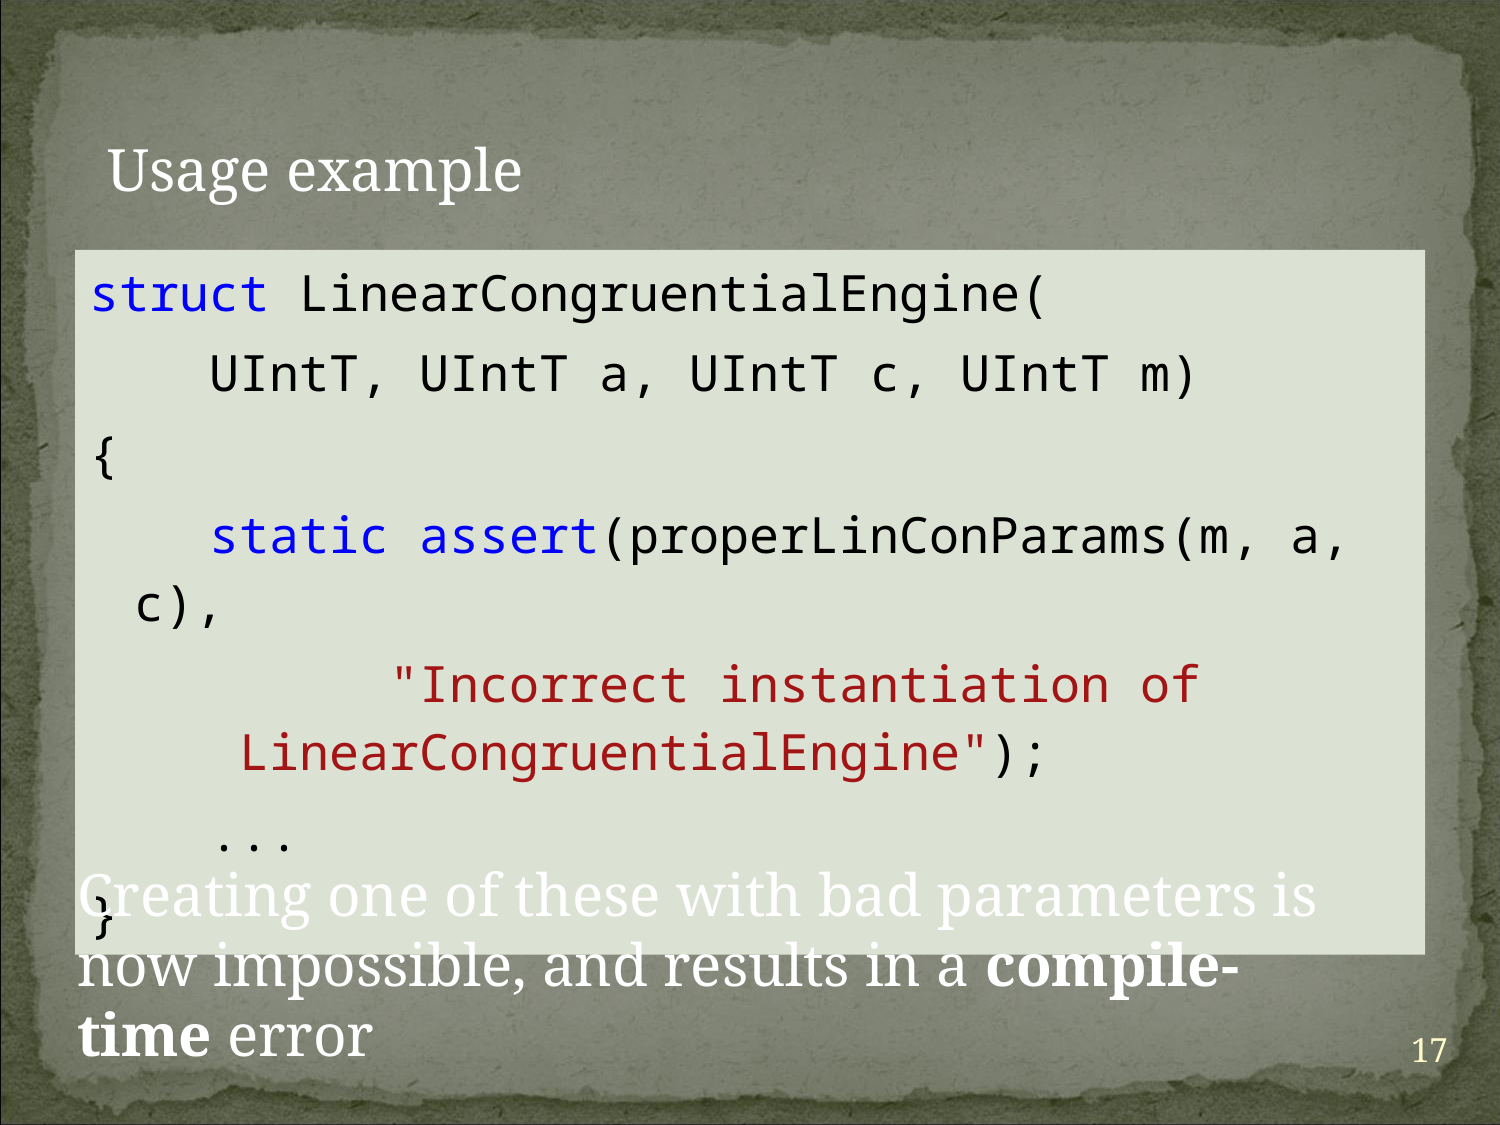

Usage example
# struct LinearCongruentialEngine(
 UIntT, UIntT a, UIntT c, UIntT m)
{
 static assert(properLinConParams(m, a, c),
 	"Incorrect instantiation of 		LinearCongruentialEngine");
 ...
}
Creating one of these with bad parameters is now impossible, and results in a compile-time error